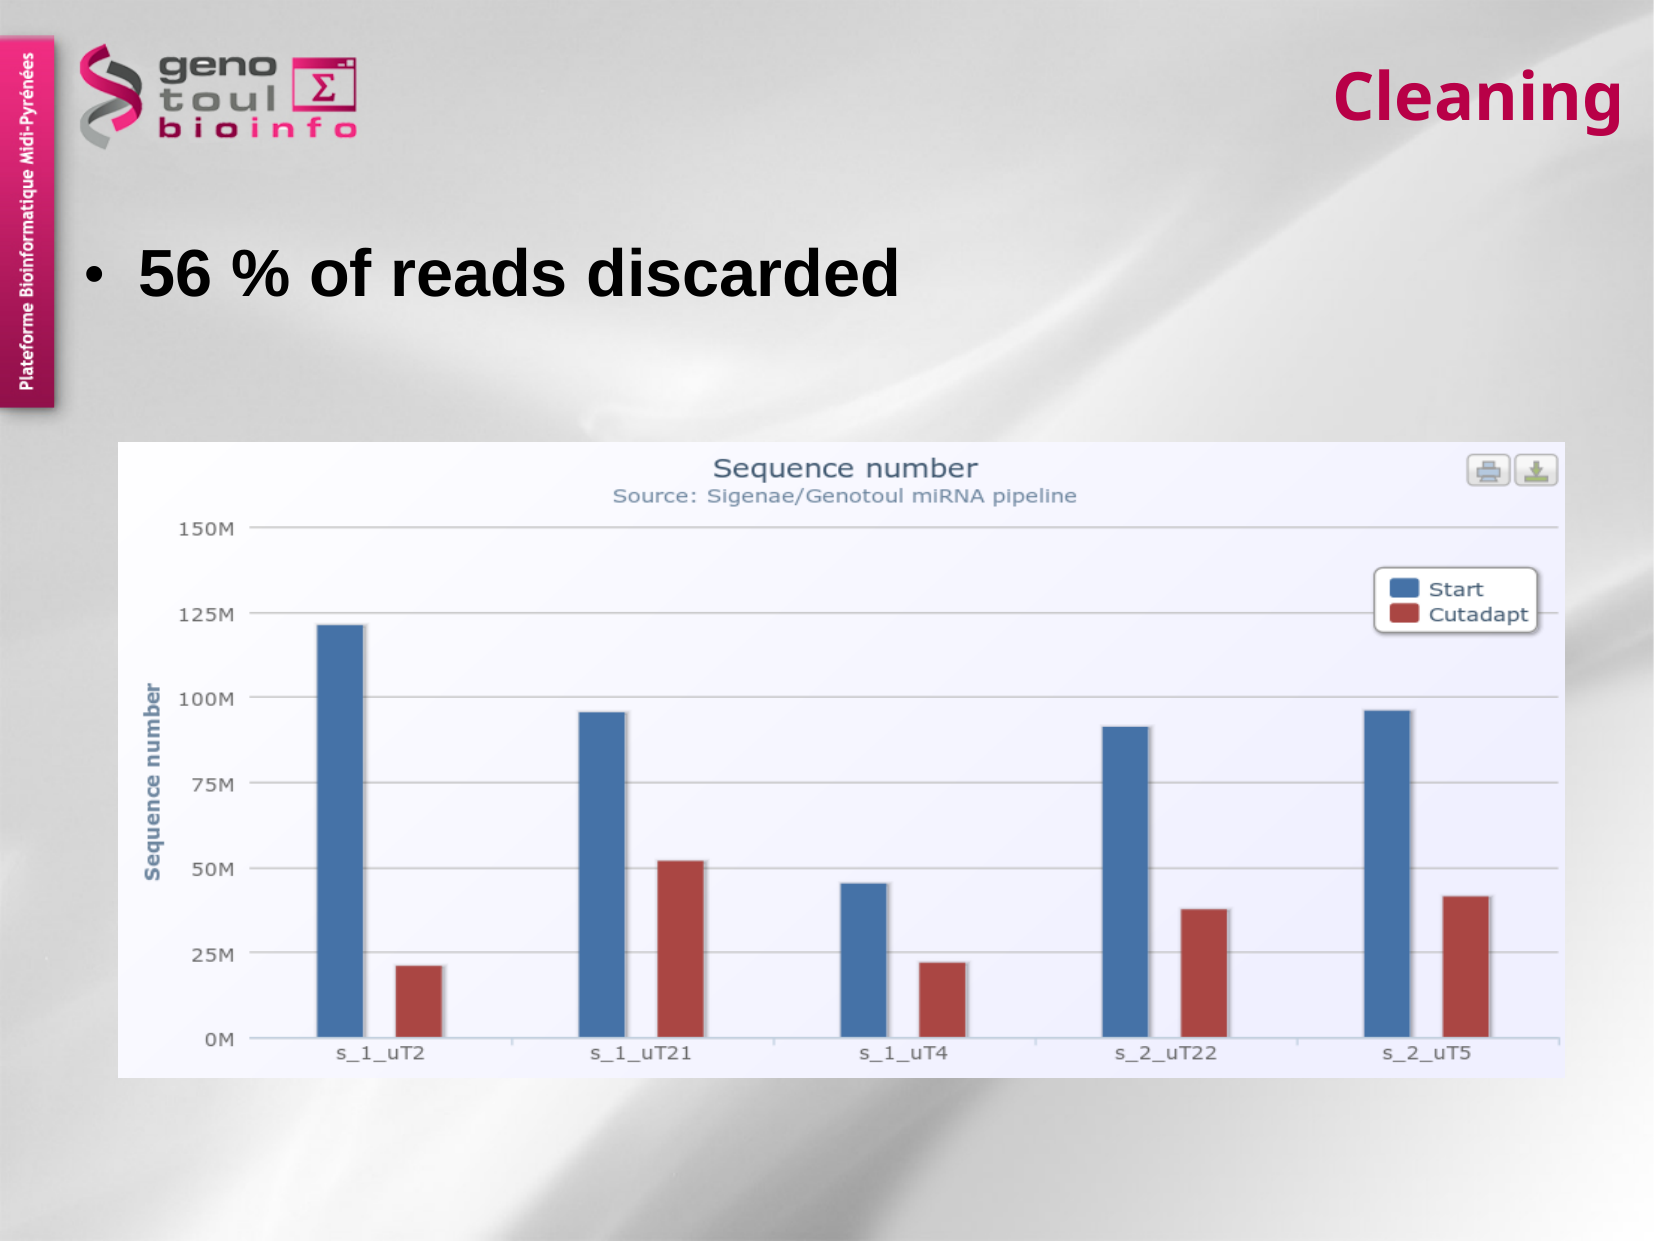

# Cleaning
56 % of reads discarded